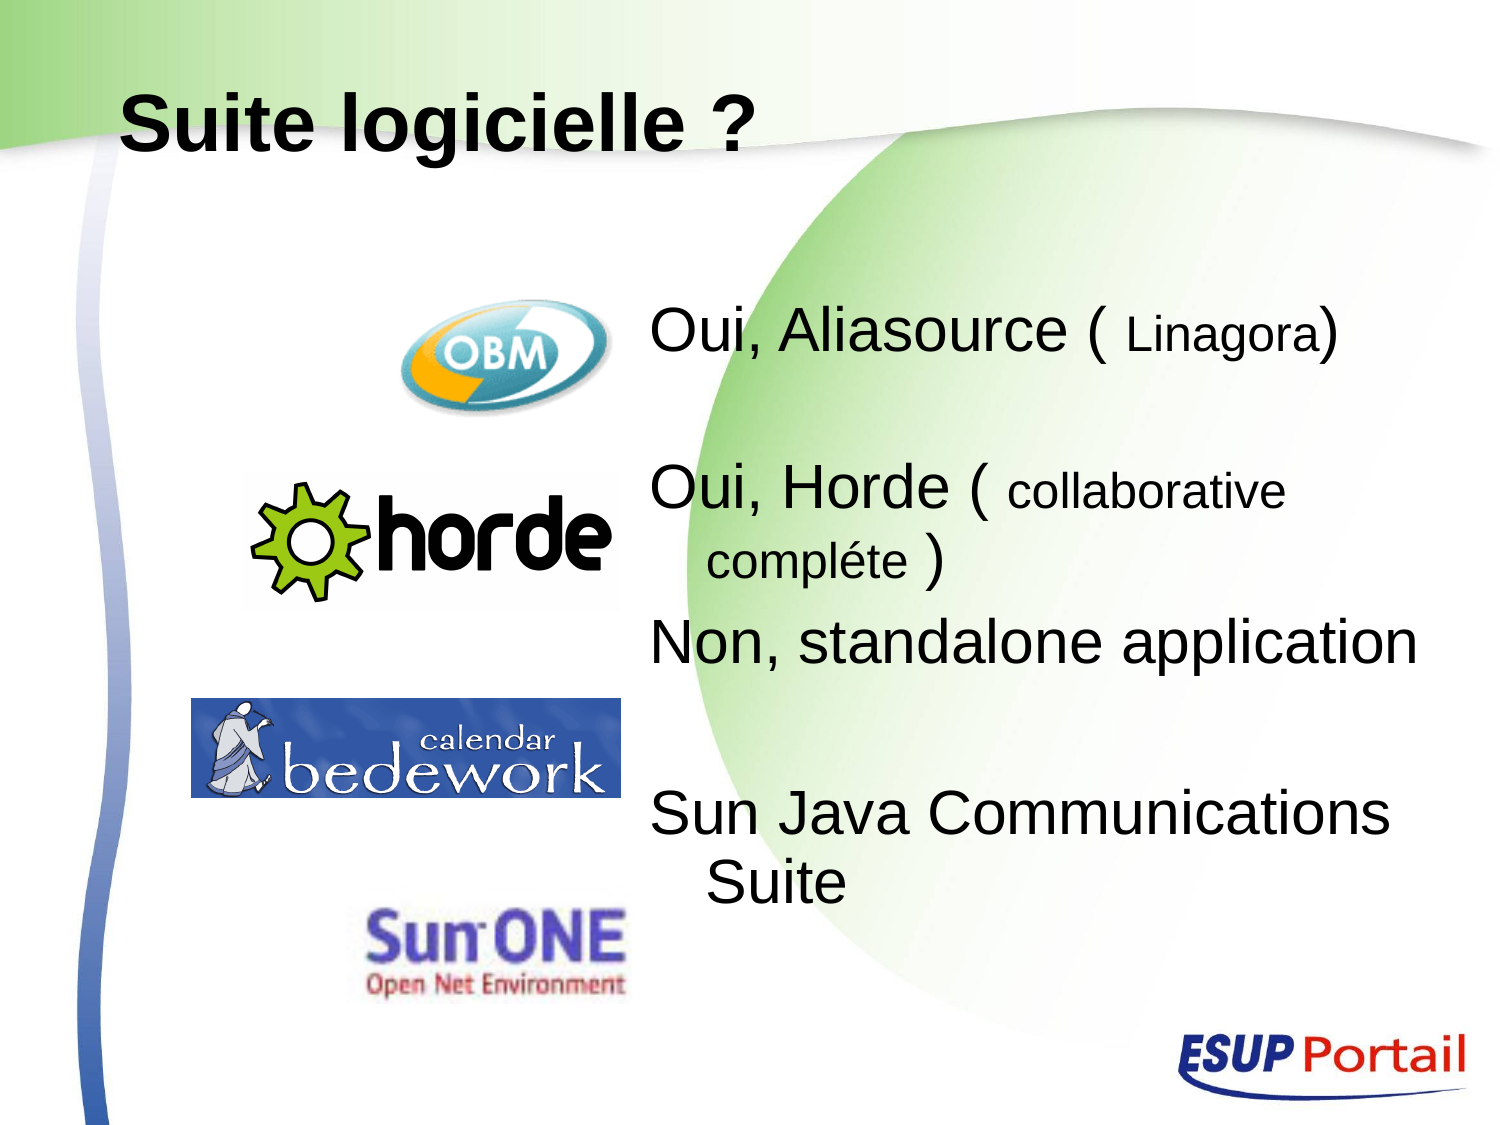

# Suite logicielle ?
Oui, Aliasource ( Linagora)
Oui, Horde ( collaborative compléte )
Non, standalone application
Sun Java Communications Suite